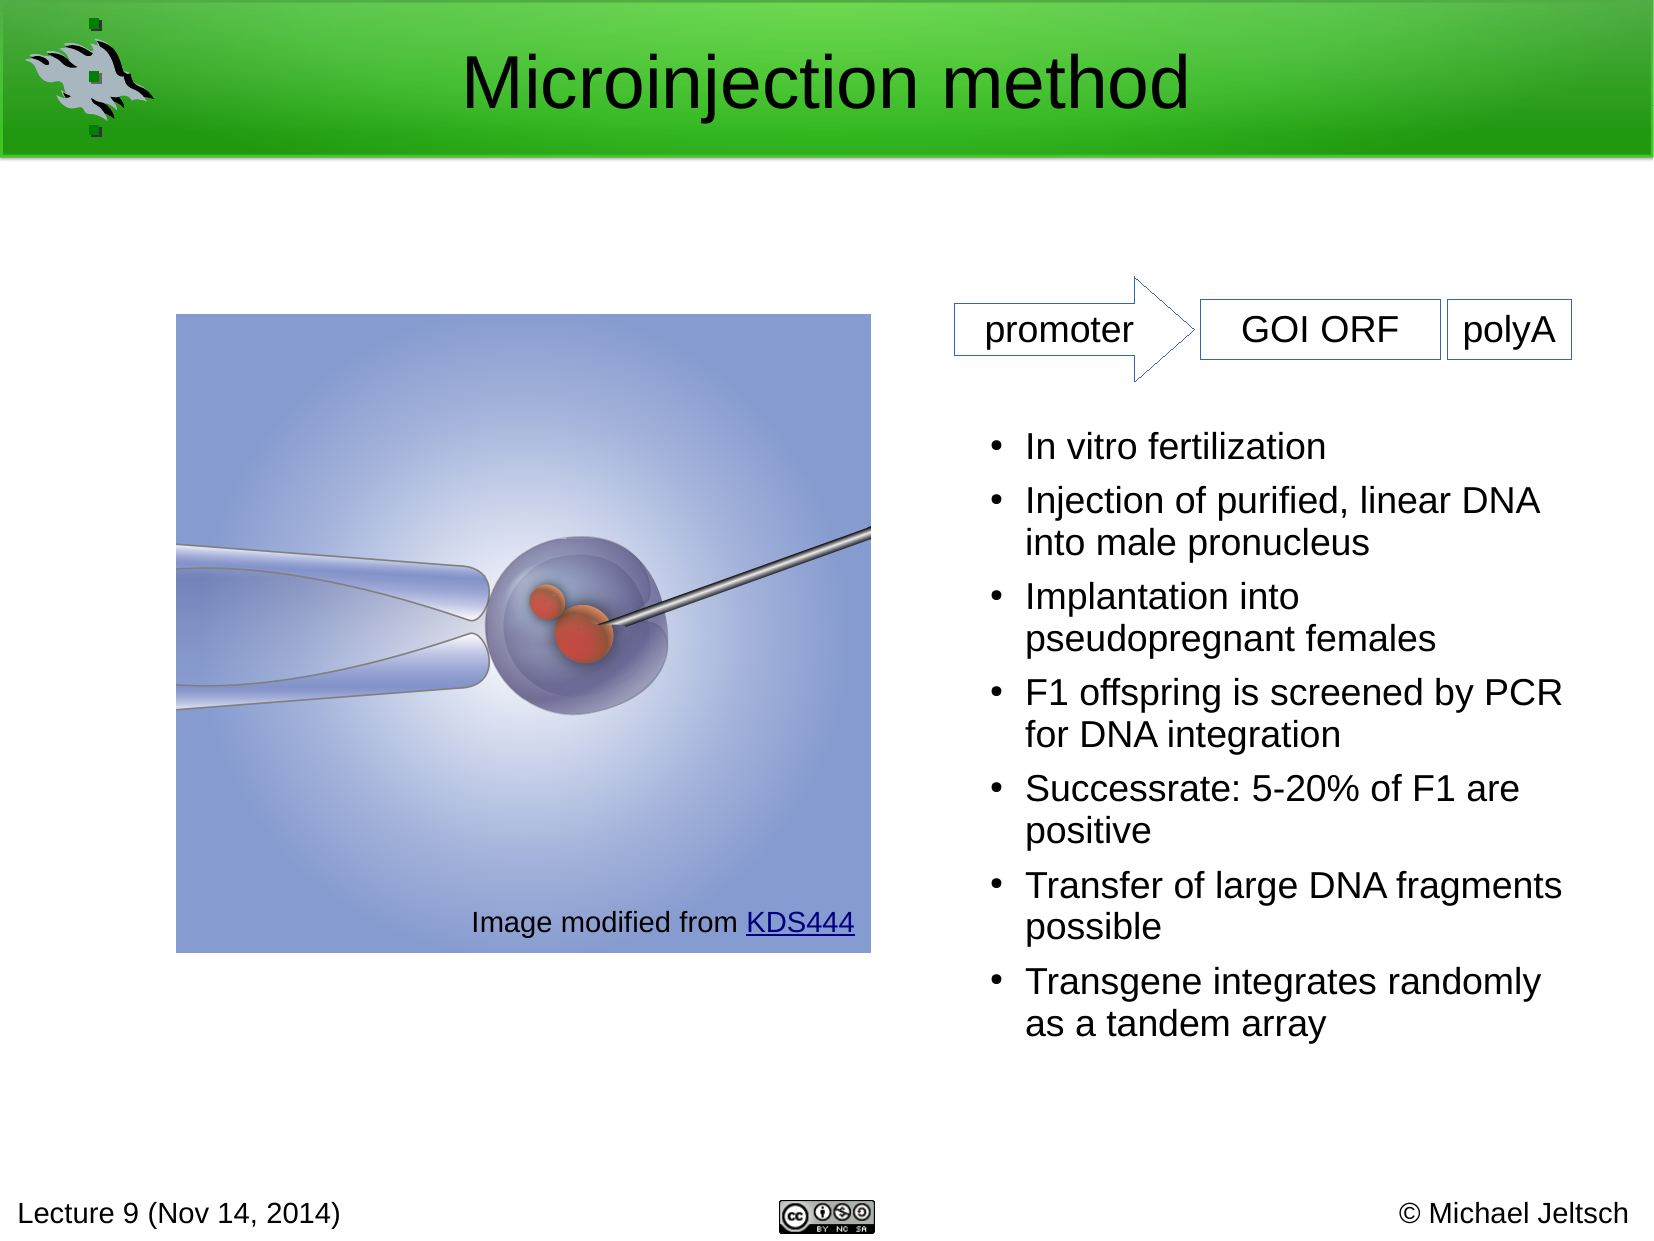

# Microinjection method
promoter
GOI ORF
polyA
In vitro fertilization
Injection of purified, linear DNA into male pronucleus
Implantation into pseudopregnant females
F1 offspring is screened by PCR for DNA integration
Successrate: 5-20% of F1 are positive
Transfer of large DNA fragments possible
Transgene integrates randomly as a tandem array
Image modified from KDS444